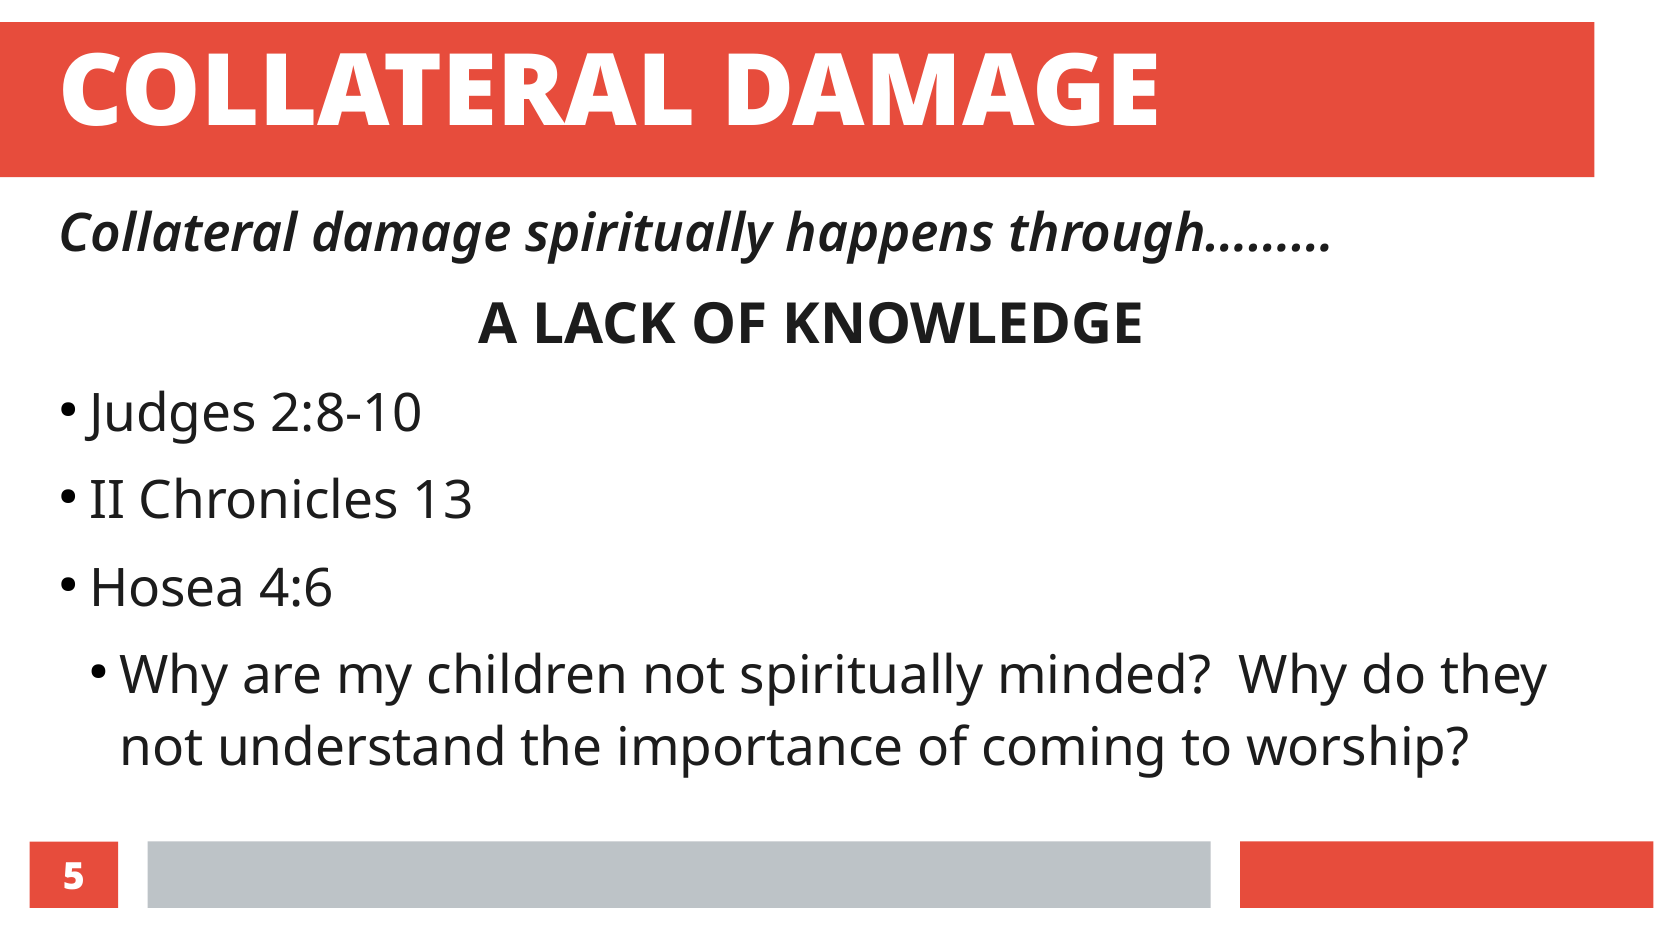

# COLLATERAL DAMAGE
Collateral damage spiritually happens through………
A LACK OF KNOWLEDGE
Judges 2:8-10
II Chronicles 13
Hosea 4:6
Why are my children not spiritually minded? Why do they not understand the importance of coming to worship?
5